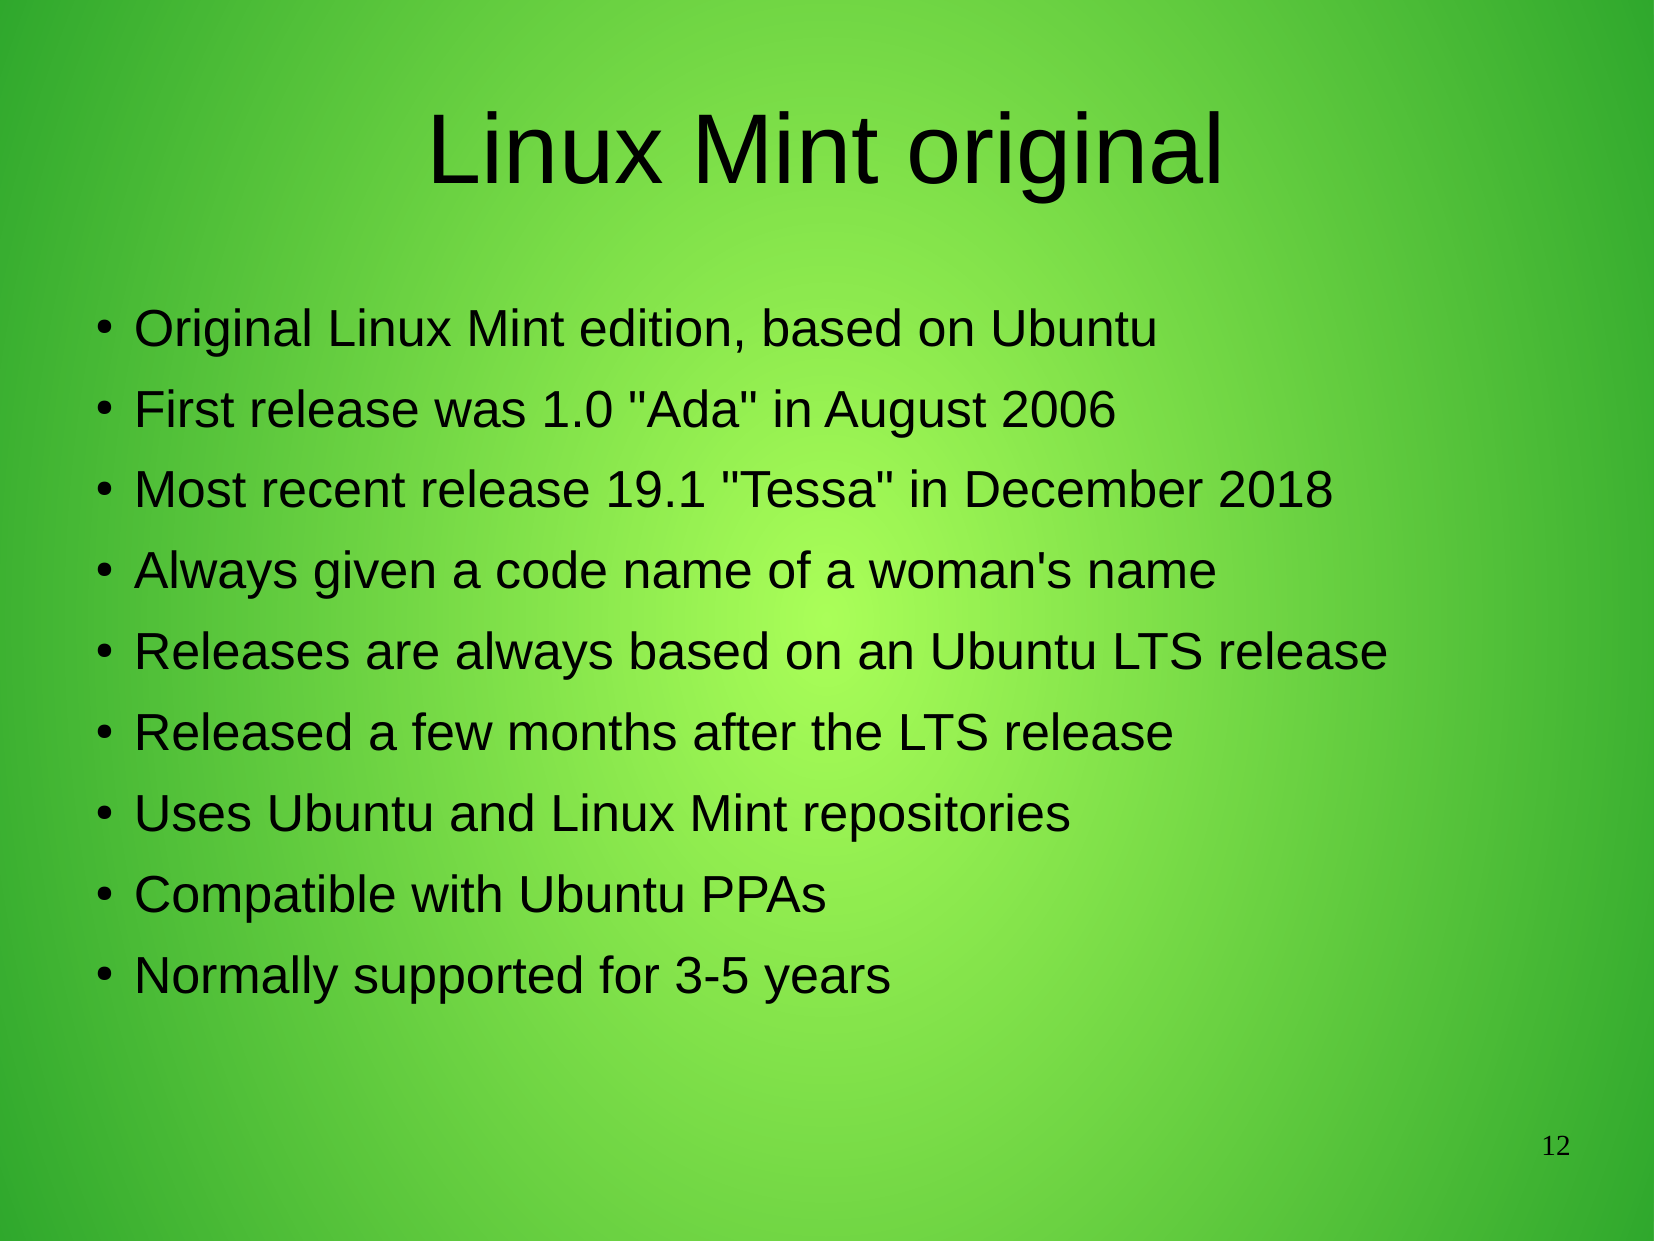

# Linux Mint original
Original Linux Mint edition, based on Ubuntu
First release was 1.0 "Ada" in August 2006
Most recent release 19.1 "Tessa" in December 2018
Always given a code name of a woman's name
Releases are always based on an Ubuntu LTS release
Released a few months after the LTS release
Uses Ubuntu and Linux Mint repositories
Compatible with Ubuntu PPAs
Normally supported for 3-5 years
12